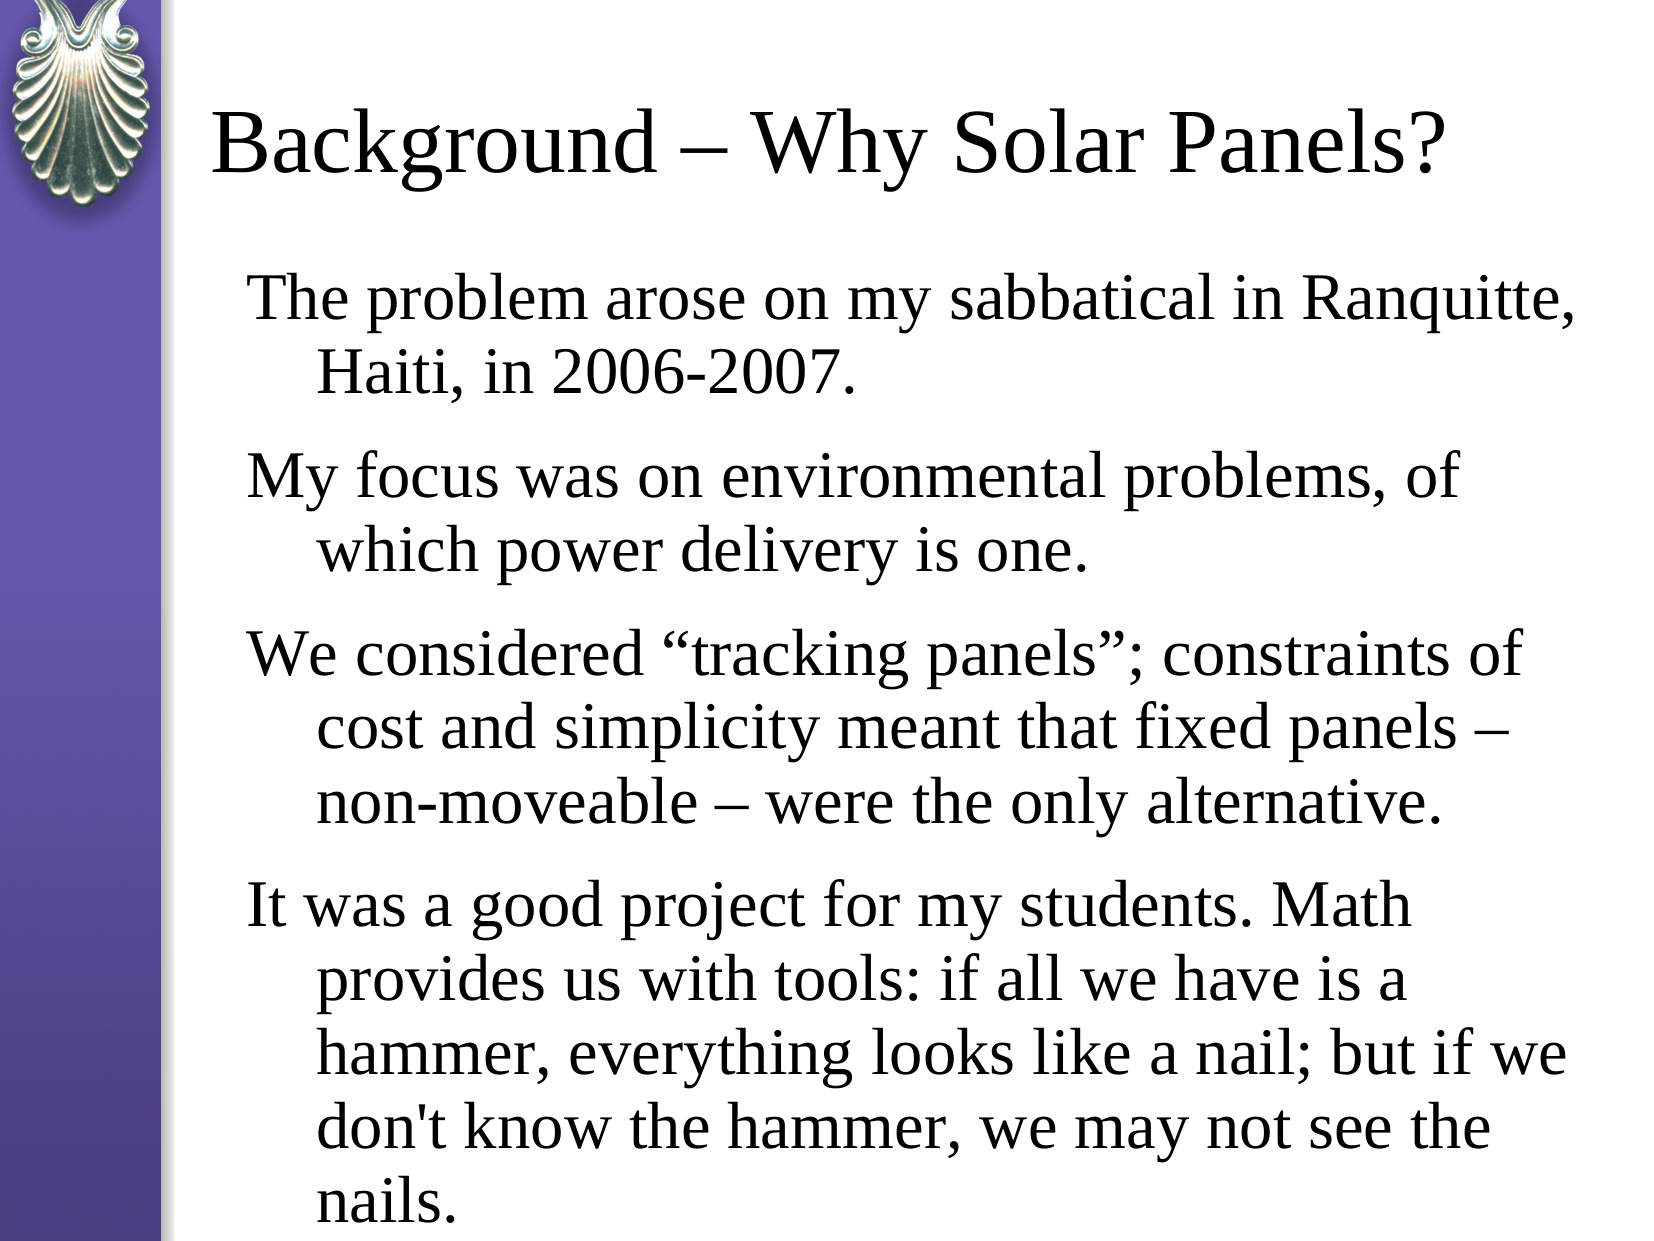

# Background – Why Solar Panels?
The problem arose on my sabbatical in Ranquitte, Haiti, in 2006-2007.
My focus was on environmental problems, of which power delivery is one.
We considered “tracking panels”; constraints of cost and simplicity meant that fixed panels – non-moveable – were the only alternative.
It was a good project for my students. Math provides us with tools: if all we have is a hammer, everything looks like a nail; but if we don't know the hammer, we may not see the nails.